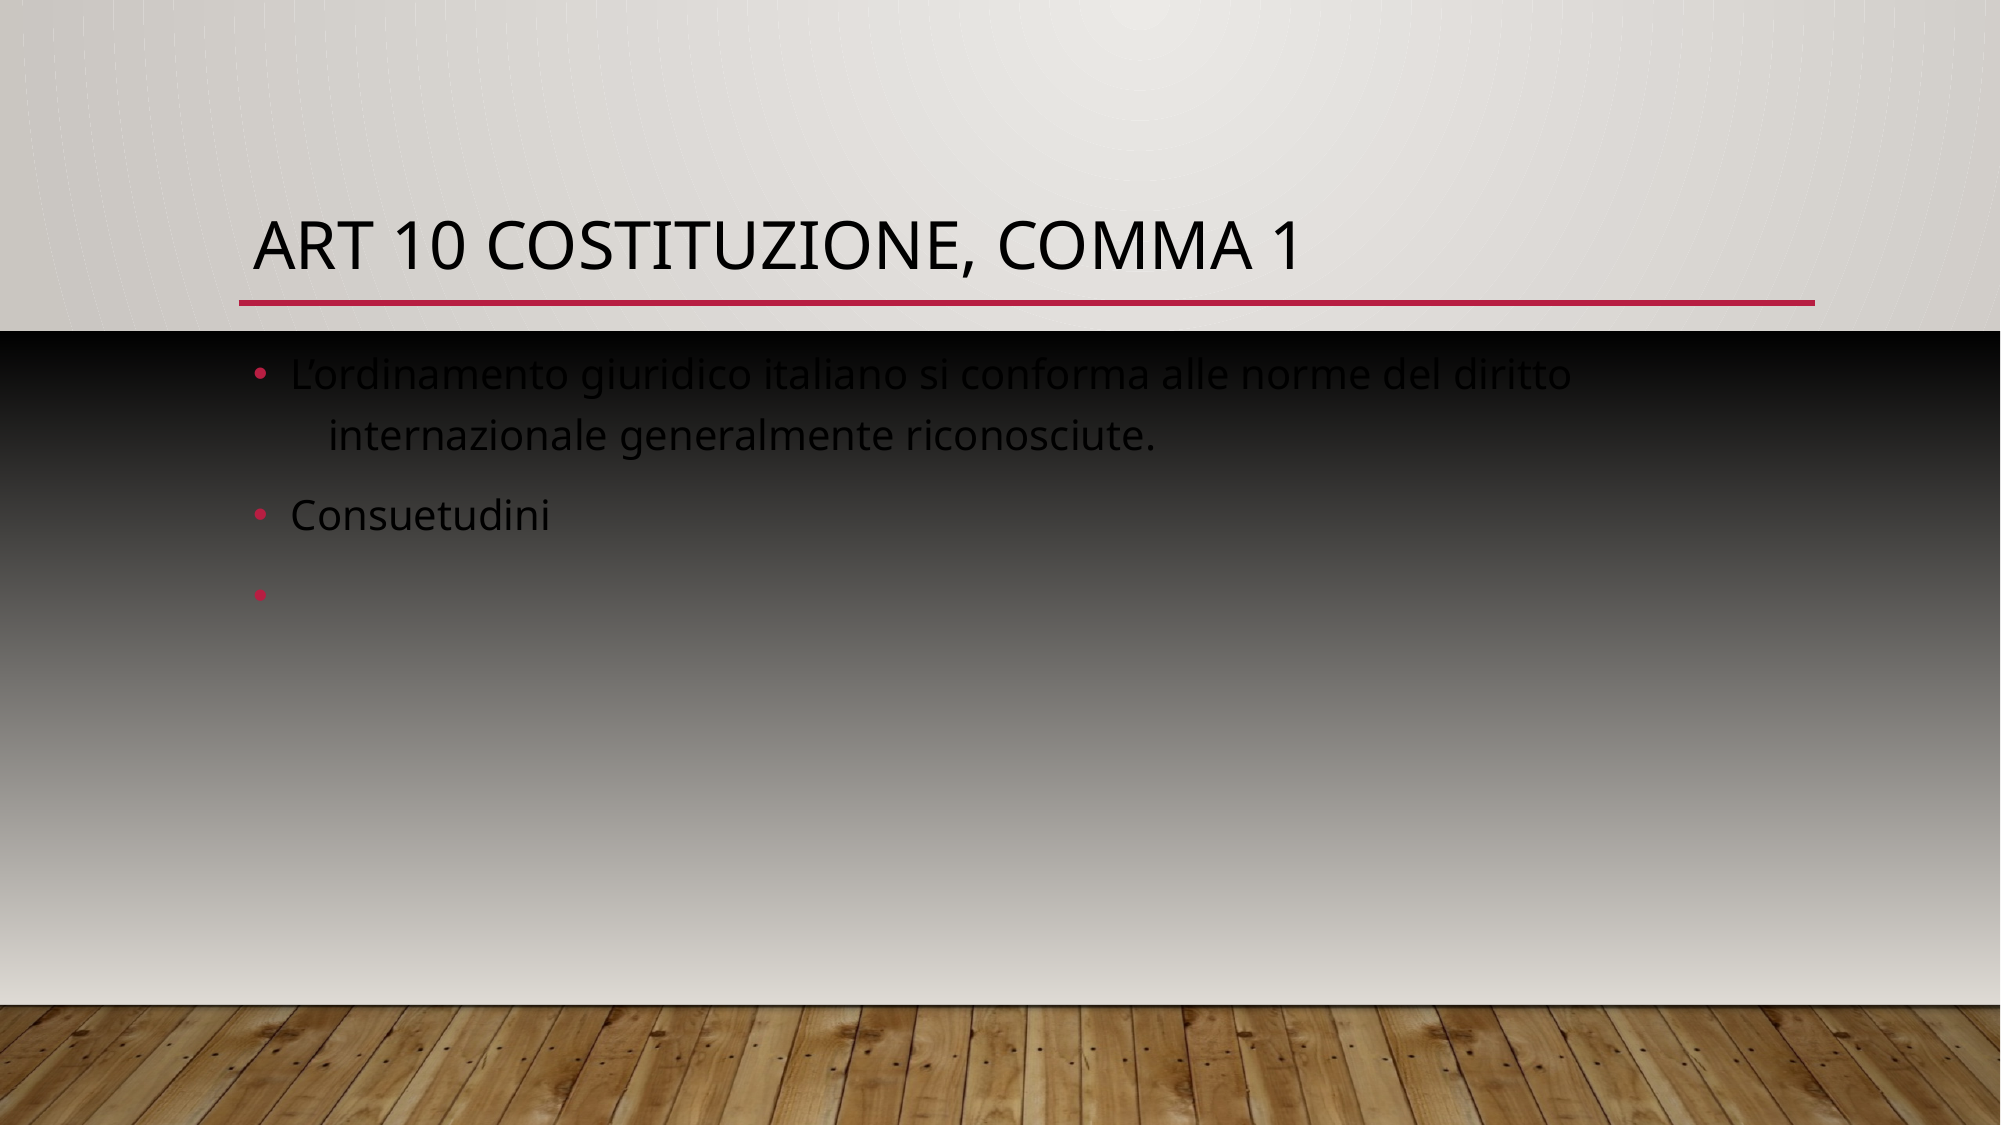

# Art 10 costituzione, comma 1
L’ordinamento giuridico italiano si conforma alle norme del diritto internazionale generalmente riconosciute.
Consuetudini